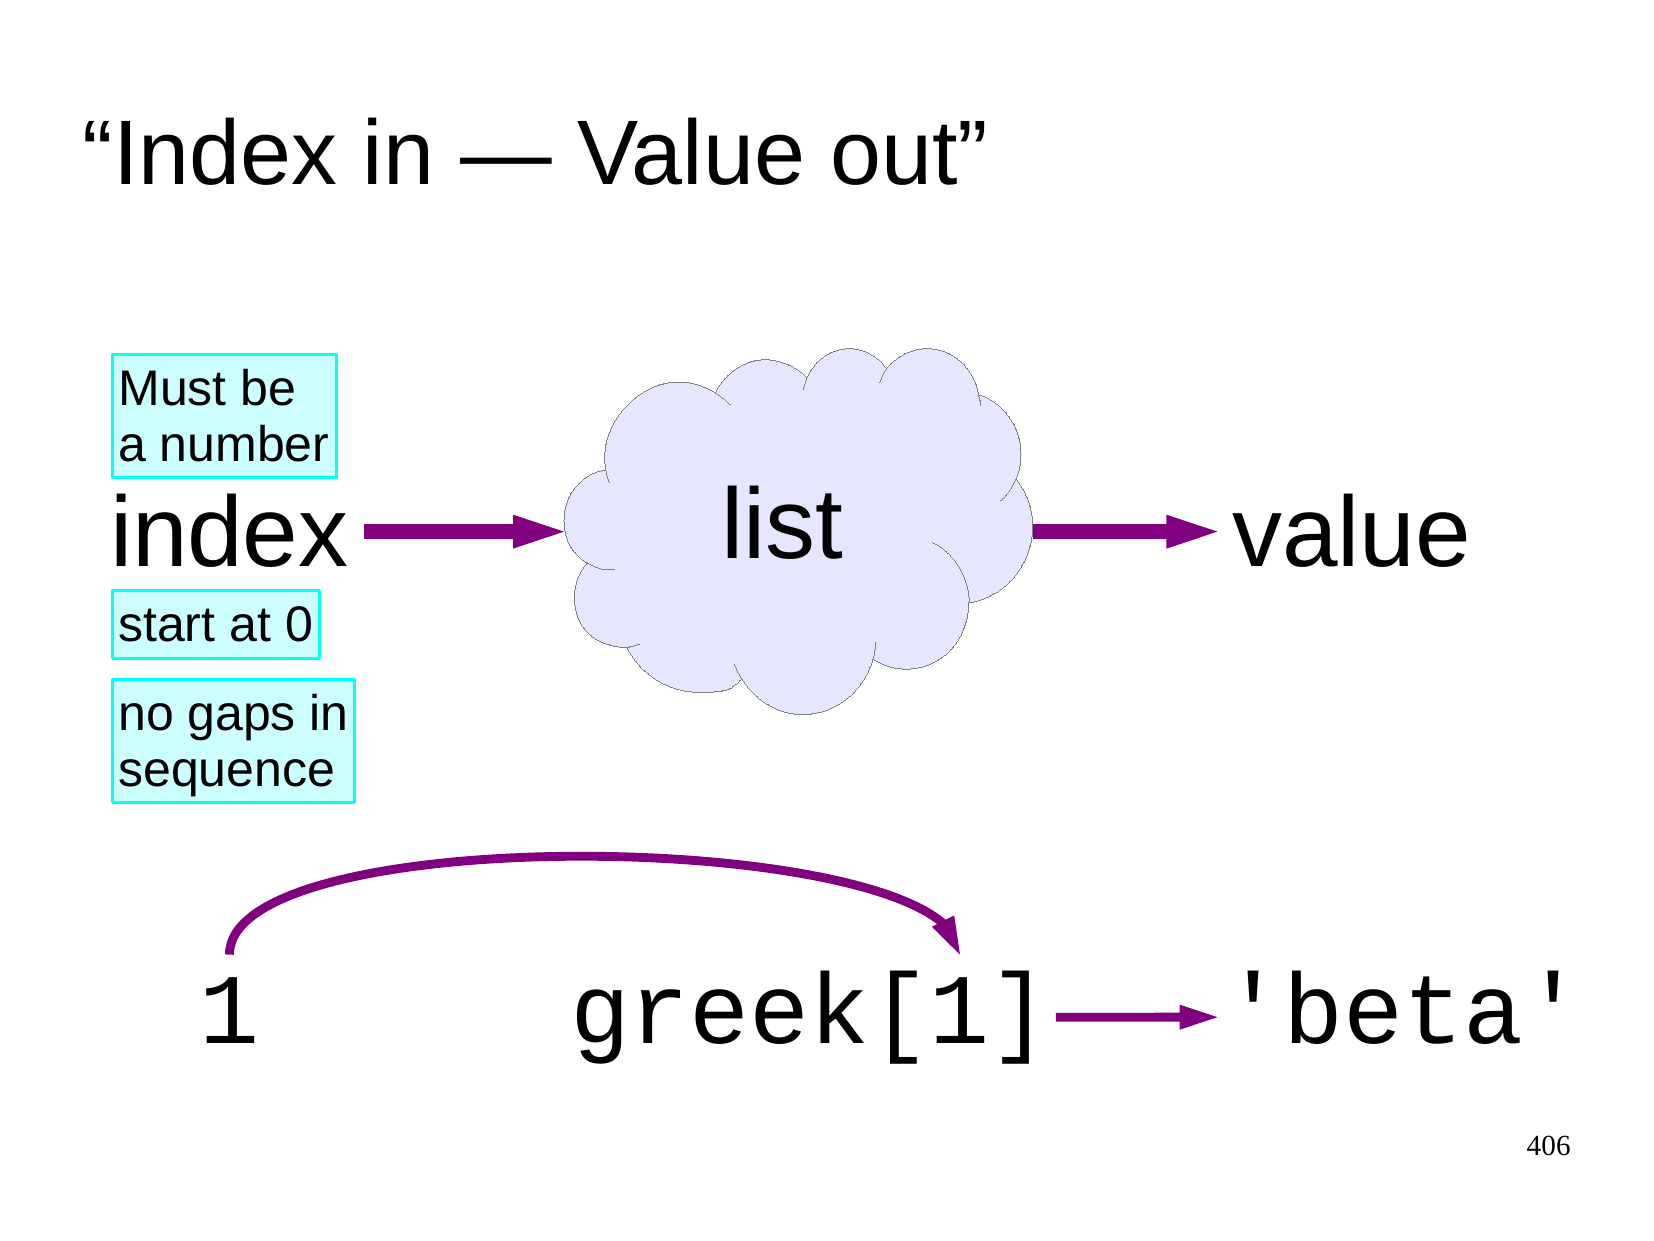

# “Index in ― Value out”
list
Must be
a number
index
value
start at 0
no gaps in
sequence
1
greek
'beta'
[1]
406